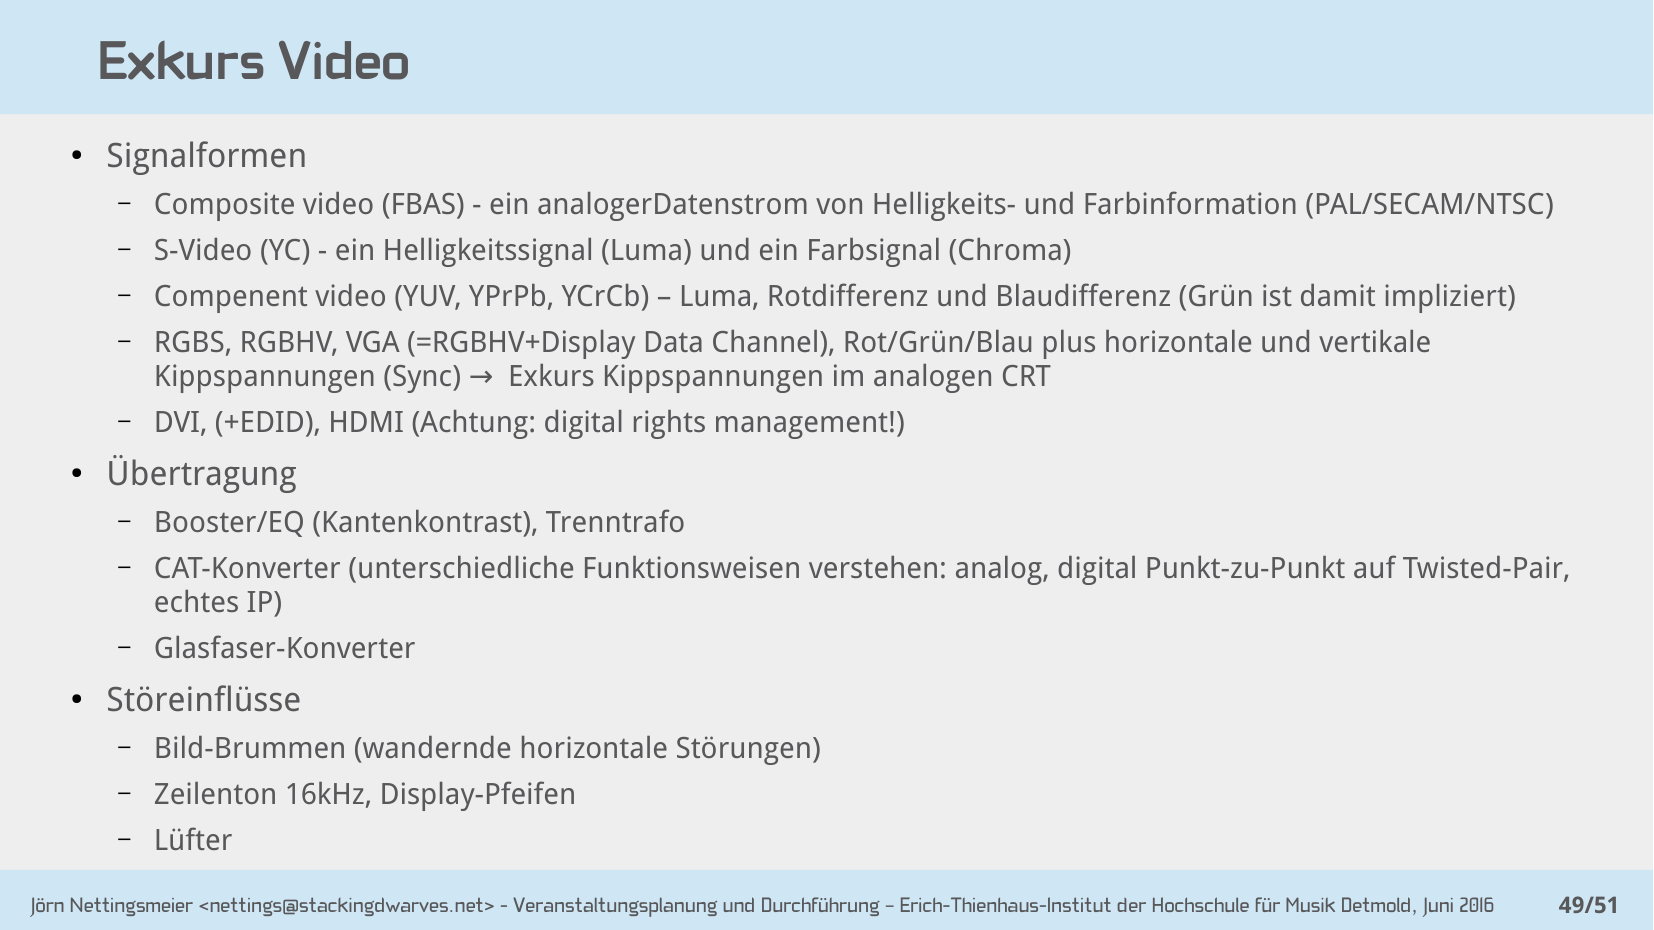

# Exkurs Video
Signalformen
Composite video (FBAS) - ein analogerDatenstrom von Helligkeits- und Farbinformation (PAL/SECAM/NTSC)
S-Video (YC) - ein Helligkeitssignal (Luma) und ein Farbsignal (Chroma)
Compenent video (YUV, YPrPb, YCrCb) – Luma, Rotdifferenz und Blaudifferenz (Grün ist damit impliziert)
RGBS, RGBHV, VGA (=RGBHV+Display Data Channel), Rot/Grün/Blau plus horizontale und vertikale Kippspannungen (Sync) → Exkurs Kippspannungen im analogen CRT
DVI, (+EDID), HDMI (Achtung: digital rights management!)
Übertragung
Booster/EQ (Kantenkontrast), Trenntrafo
CAT-Konverter (unterschiedliche Funktionsweisen verstehen: analog, digital Punkt-zu-Punkt auf Twisted-Pair, echtes IP)
Glasfaser-Konverter
Störeinflüsse
Bild-Brummen (wandernde horizontale Störungen)
Zeilenton 16kHz, Display-Pfeifen
Lüfter